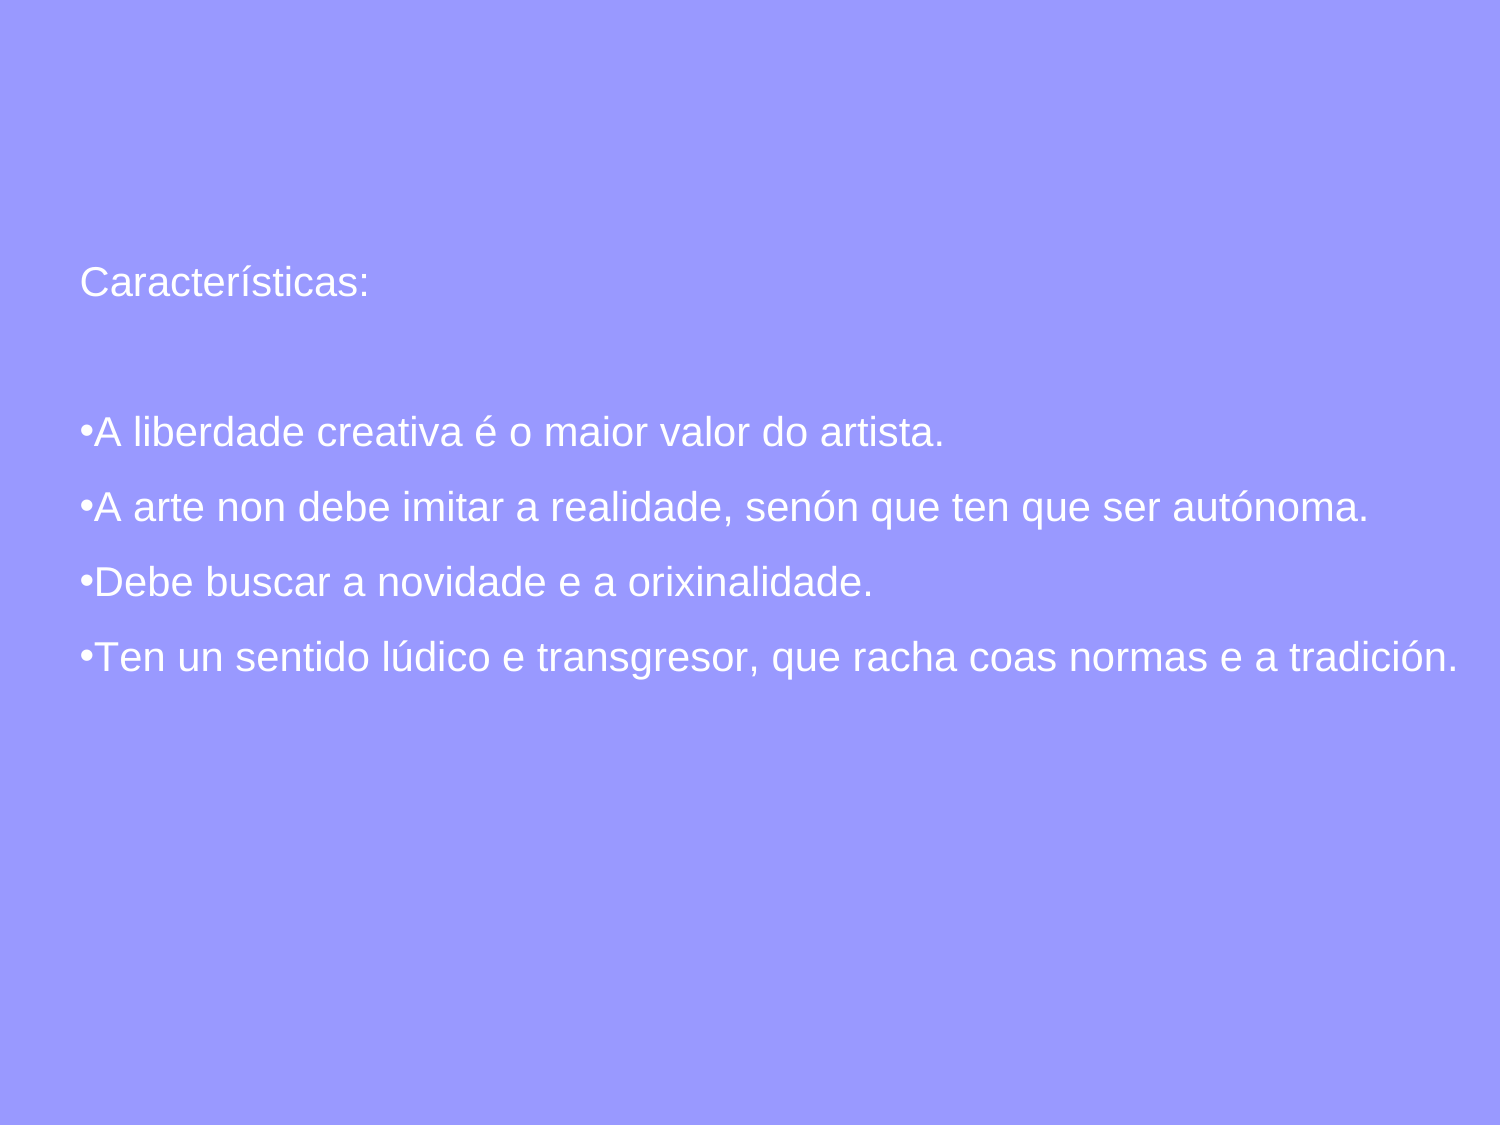

Características:
A liberdade creativa é o maior valor do artista.
A arte non debe imitar a realidade, senón que ten que ser autónoma.
Debe buscar a novidade e a orixinalidade.
Ten un sentido lúdico e transgresor, que racha coas normas e a tradición.